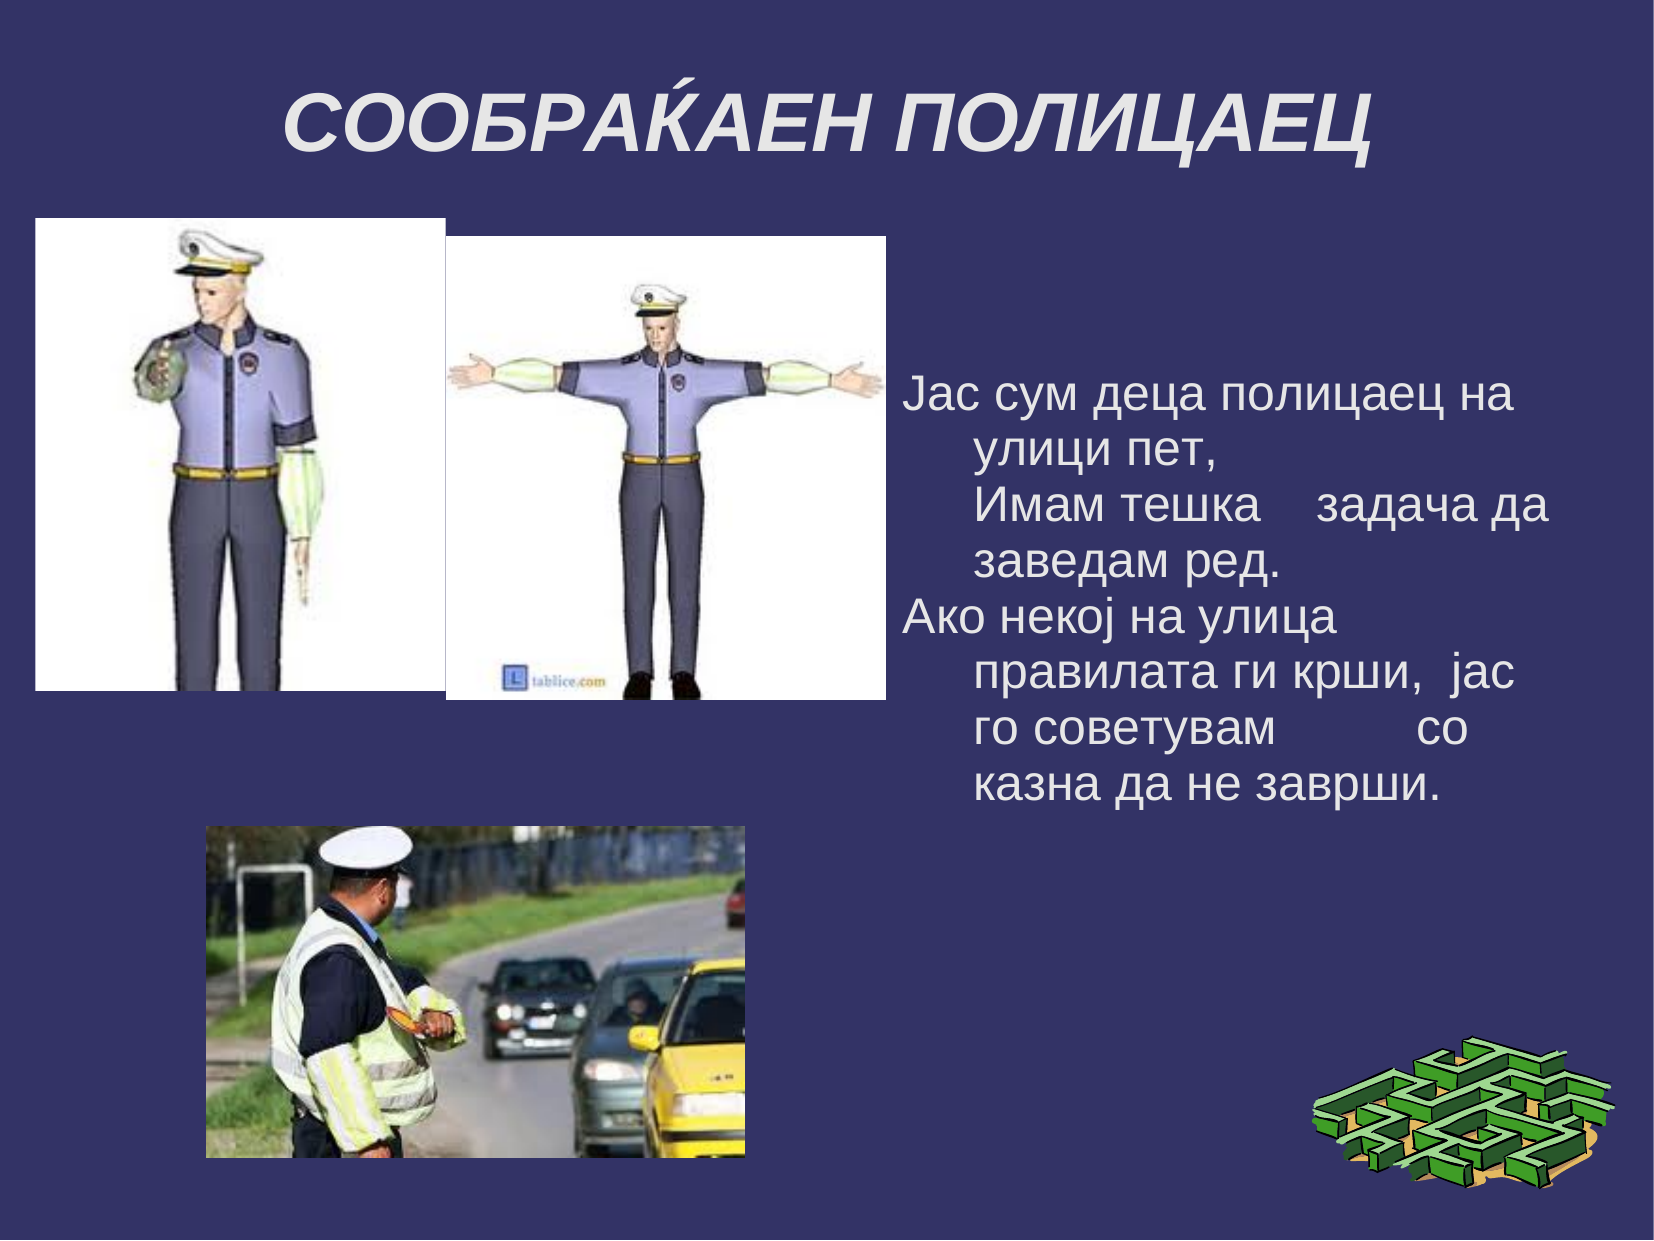

# СООБРАЌАЕН ПОЛИЦАЕЦ
Јас сум деца полицаец на улици пет, Имам тешка задача да заведам ред.
Ако некој на улица правилата ги крши, јас го советувам со казна да не заврши.